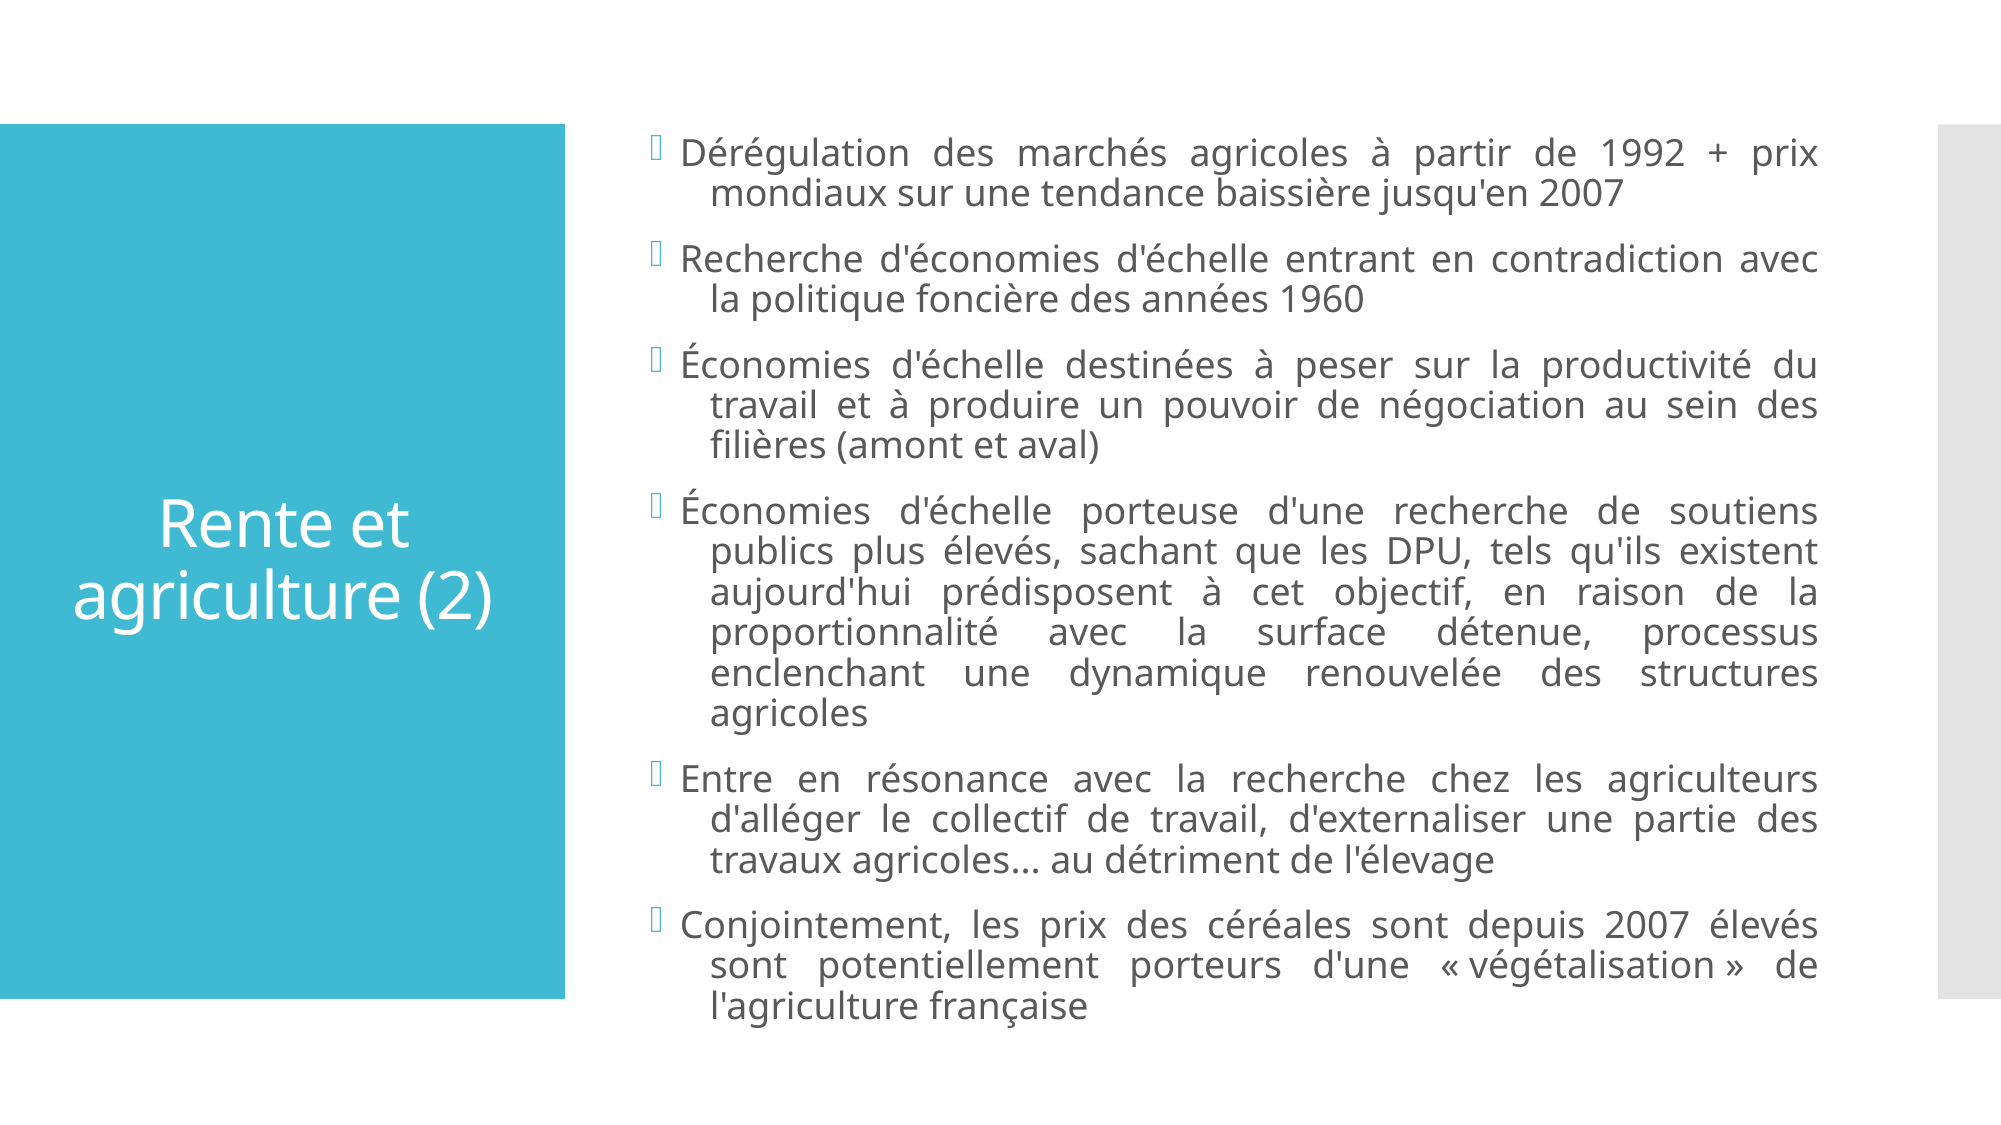

Dérégulation des marchés agricoles à partir de 1992 + prix mondiaux sur une tendance baissière jusqu'en 2007
Recherche d'économies d'échelle entrant en contradiction avec la politique foncière des années 1960
Économies d'échelle destinées à peser sur la productivité du travail et à produire un pouvoir de négociation au sein des filières (amont et aval)
Économies d'échelle porteuse d'une recherche de soutiens publics plus élevés, sachant que les DPU, tels qu'ils existent aujourd'hui prédisposent à cet objectif, en raison de la proportionnalité avec la surface détenue, processus enclenchant une dynamique renouvelée des structures agricoles
Entre en résonance avec la recherche chez les agriculteurs d'alléger le collectif de travail, d'externaliser une partie des travaux agricoles... au détriment de l'élevage
Conjointement, les prix des céréales sont depuis 2007 élevés sont potentiellement porteurs d'une « végétalisation » de l'agriculture française
# Rente et agriculture (2)